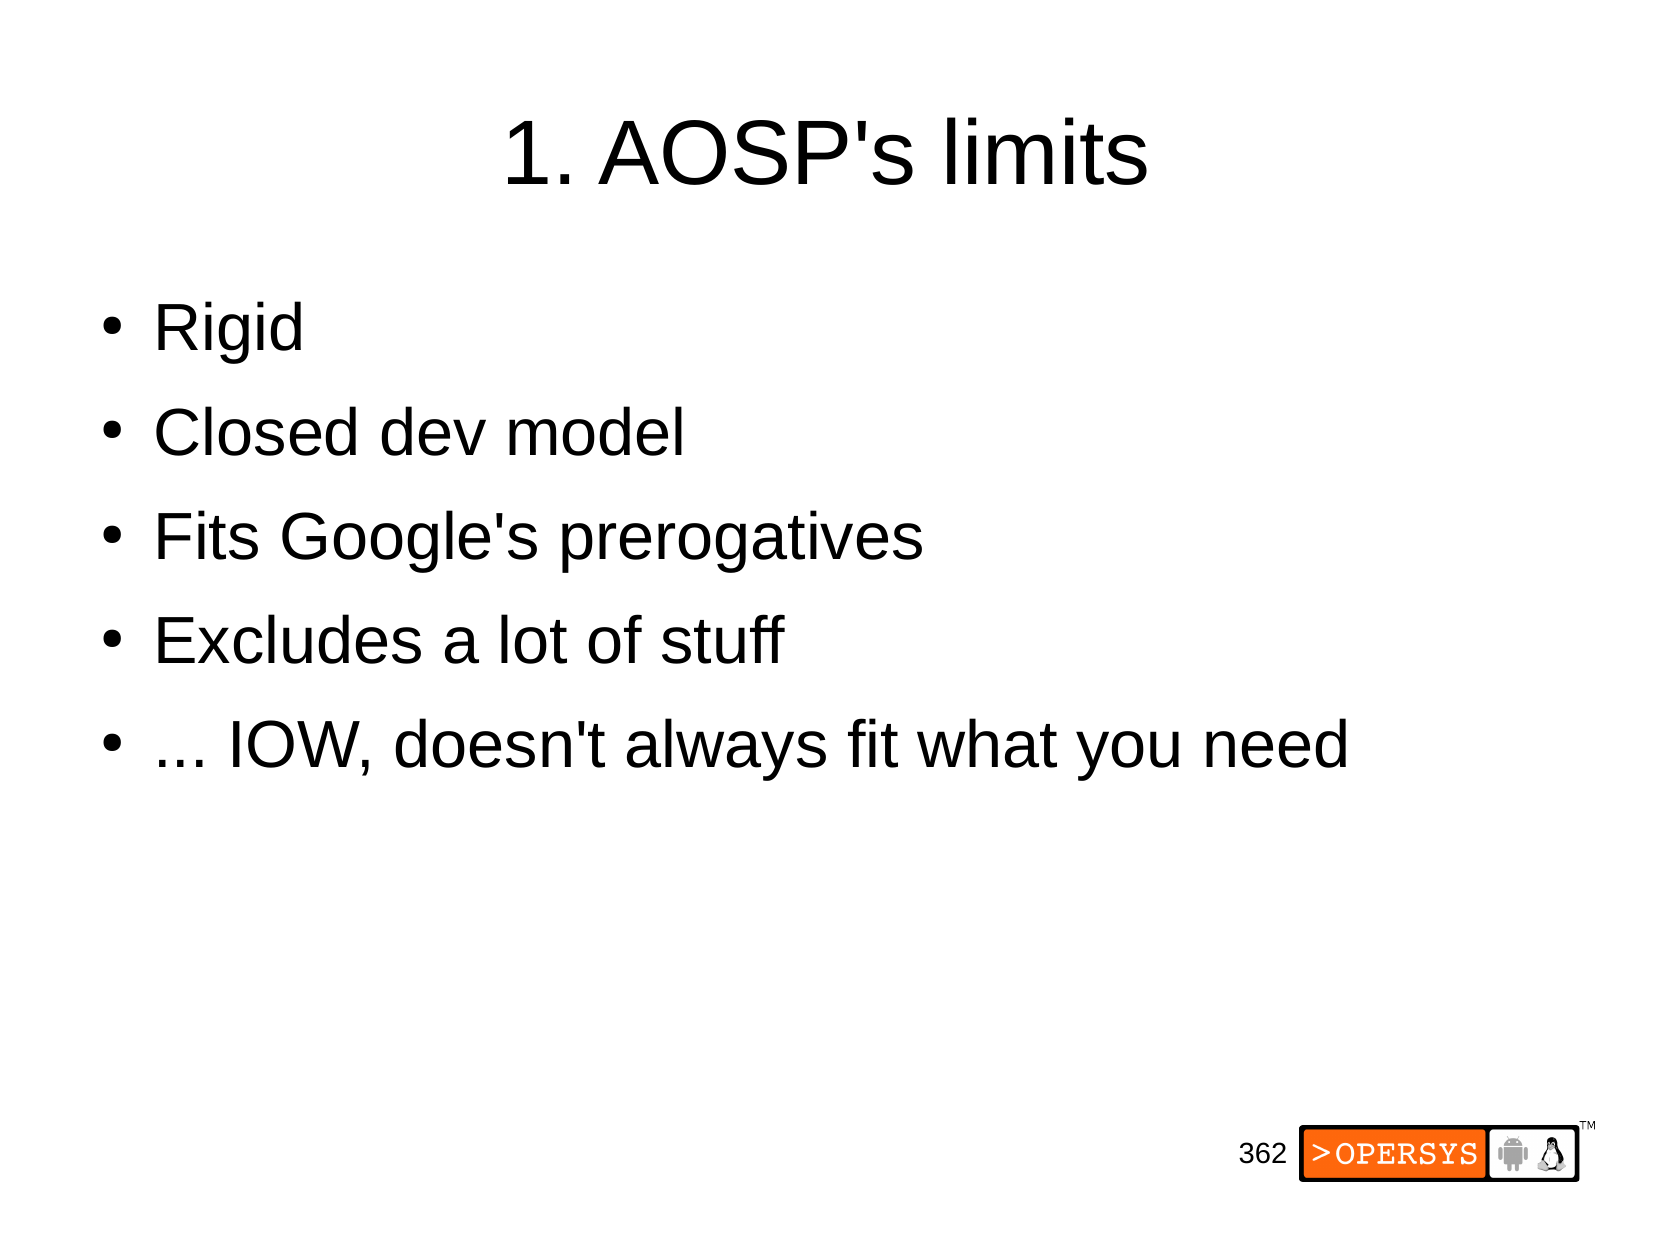

# 1. AOSP's limits
Rigid
Closed dev model
Fits Google's prerogatives
Excludes a lot of stuff
... IOW, doesn't always fit what you need